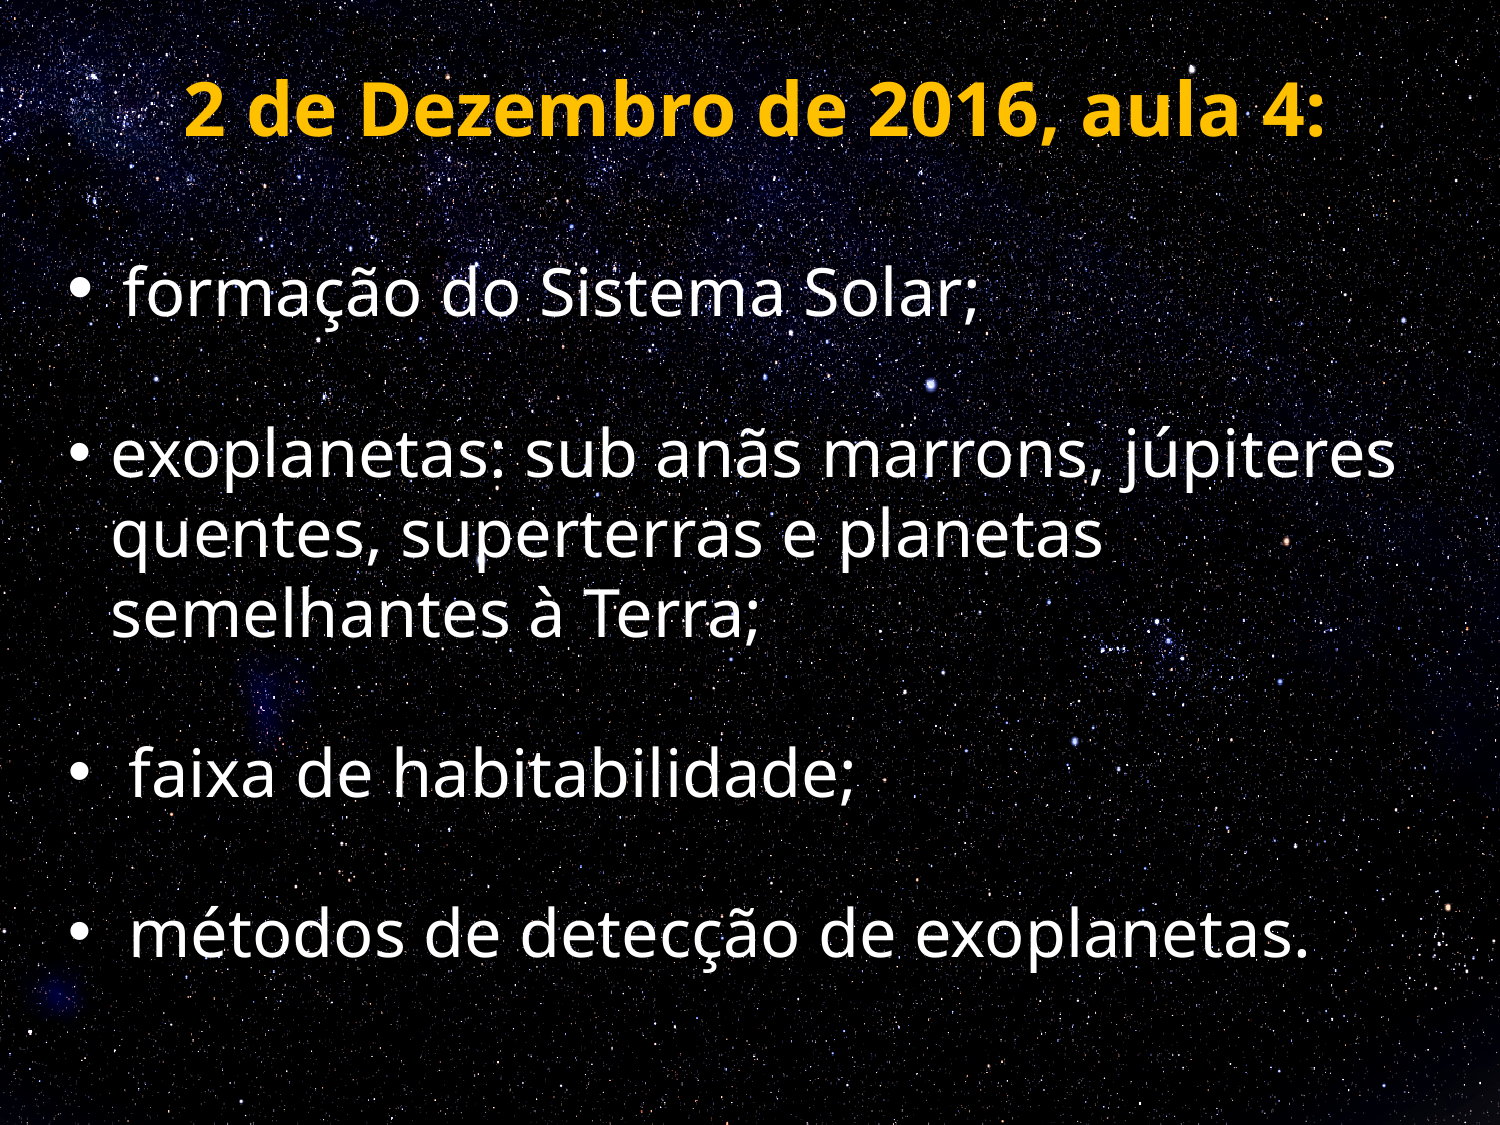

2 de Dezembro de 2016, aula 4:
 formação do Sistema Solar;
exoplanetas: sub anãs marrons, júpiteres quentes, superterras e planetas semelhantes à Terra;
 faixa de habitabilidade;
 métodos de detecção de exoplanetas.